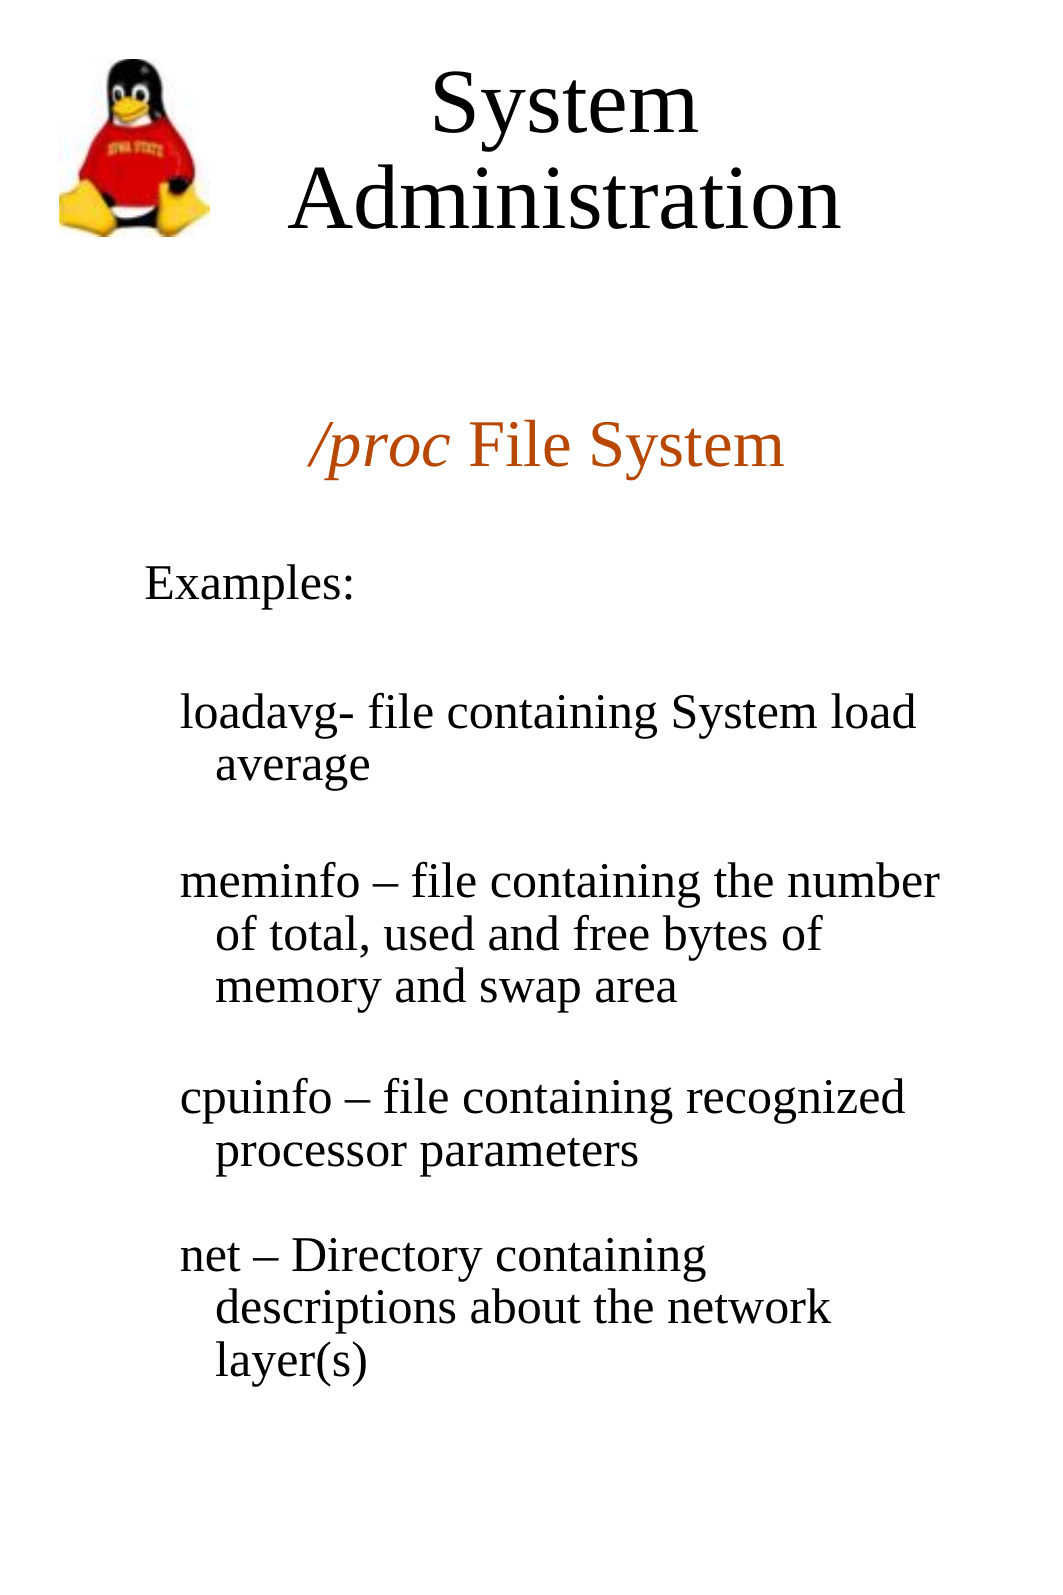

# System Administration
/proc File System
Examples:
loadavg- file containing System load average
meminfo – file containing the number of total, used and free bytes of memory and swap area
cpuinfo – file containing recognized processor parameters
net – Directory containing descriptions about the network
layer(s)